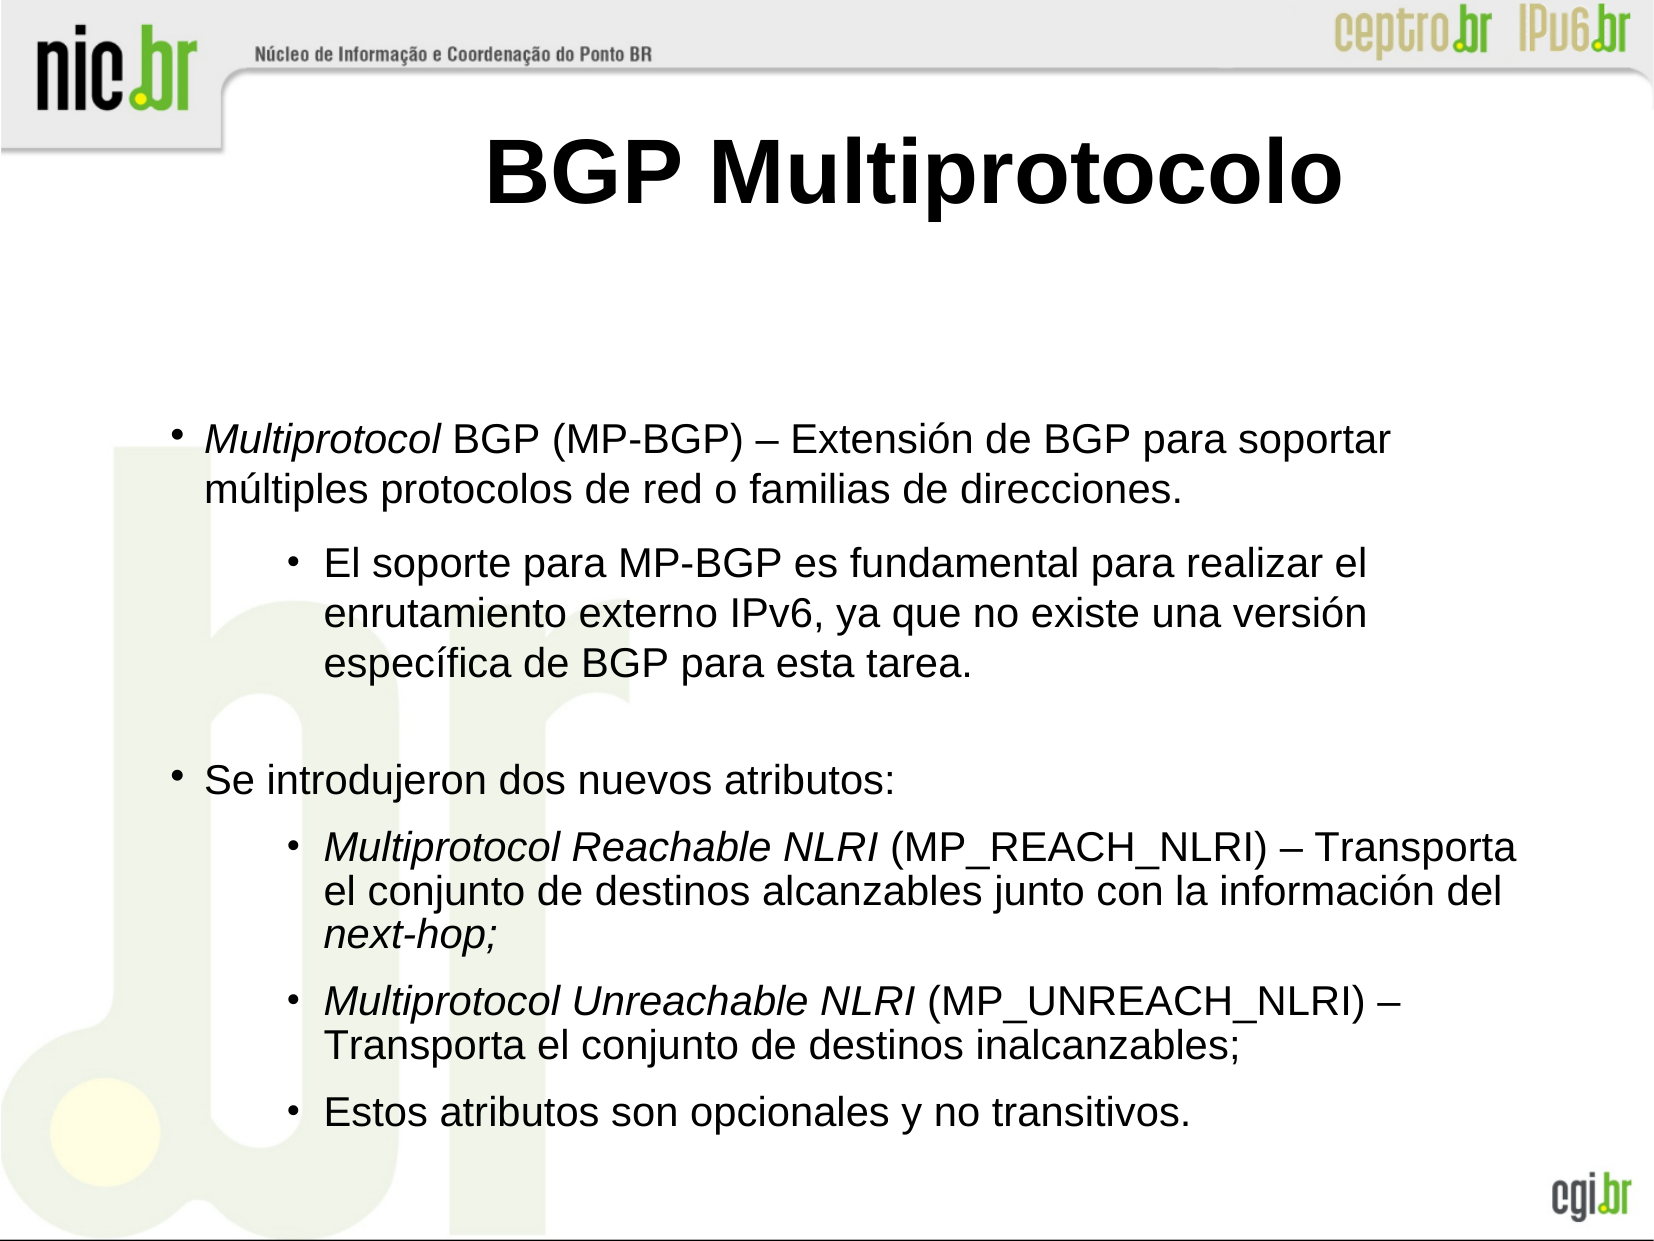

BGP Multiprotocolo
Multiprotocol BGP (MP-BGP) – Extensión de BGP para soportar múltiples protocolos de red o familias de direcciones.
El soporte para MP-BGP es fundamental para realizar el enrutamiento externo IPv6, ya que no existe una versión específica de BGP para esta tarea.
Se introdujeron dos nuevos atributos:
Multiprotocol Reachable NLRI (MP_REACH_NLRI) – Transporta el conjunto de destinos alcanzables junto con la información del next-hop;
Multiprotocol Unreachable NLRI (MP_UNREACH_NLRI) – Transporta el conjunto de destinos inalcanzables;
Estos atributos son opcionales y no transitivos.